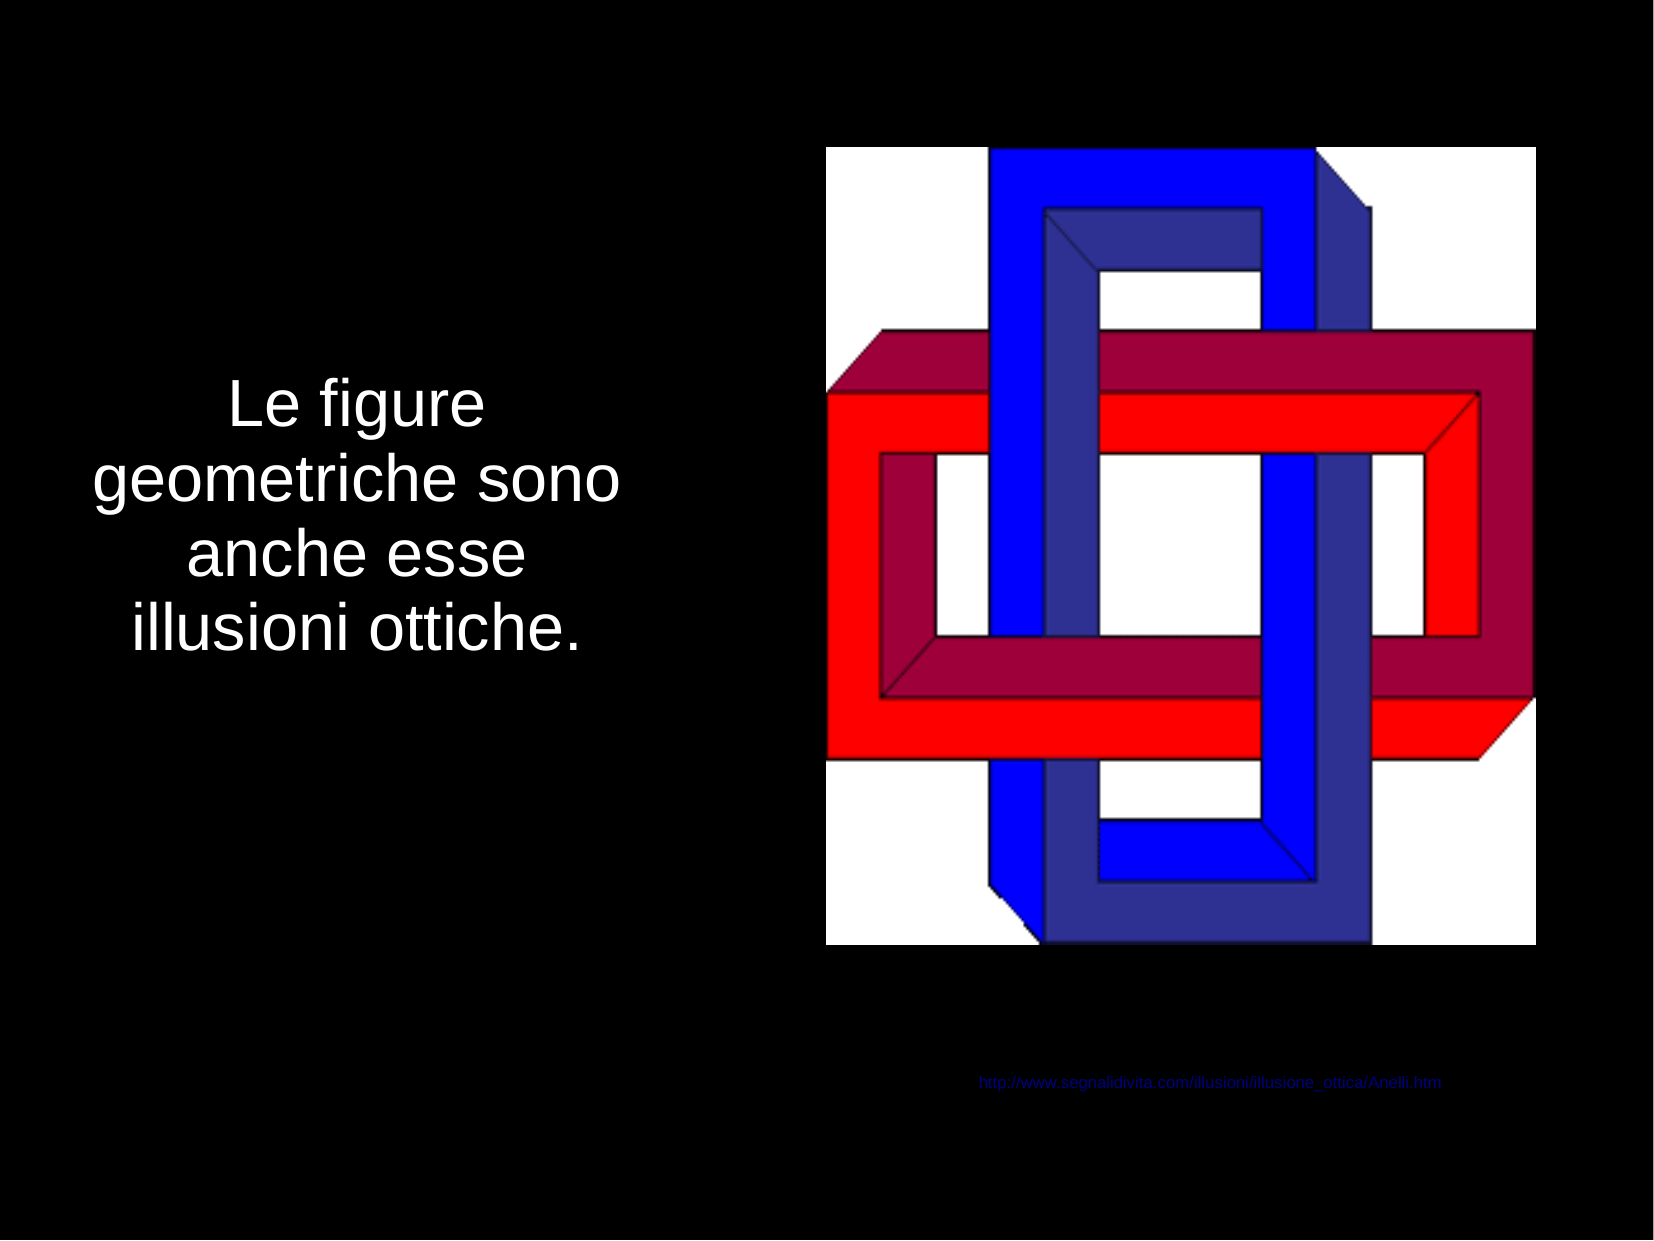

# Le figure geometriche sono anche esse illusioni ottiche.
http://www.segnalidivita.com/illusioni/illusione_ottica/Anelli.htm